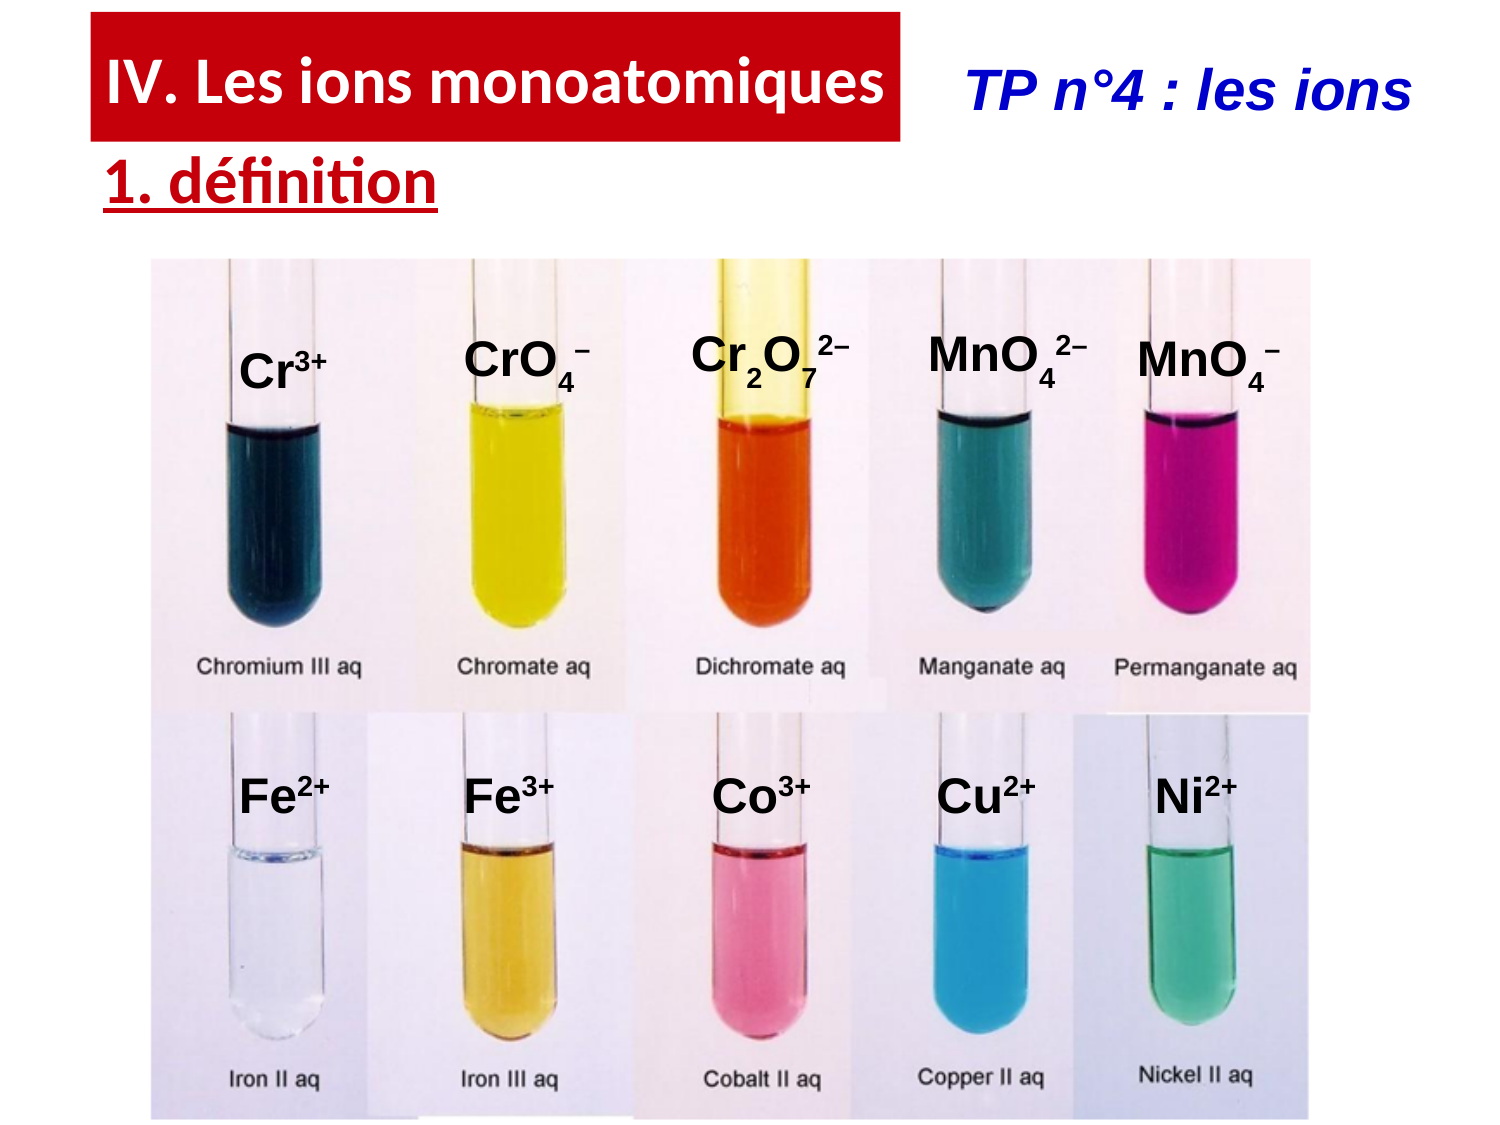

IV. Les ions monoatomiques
TP n°4 : les ions
1. définition
Cr2O72–
MnO42–
CrO4–
MnO4–
Cr3+
Fe2+
Co3+
Cu2+
Ni2+
Fe3+